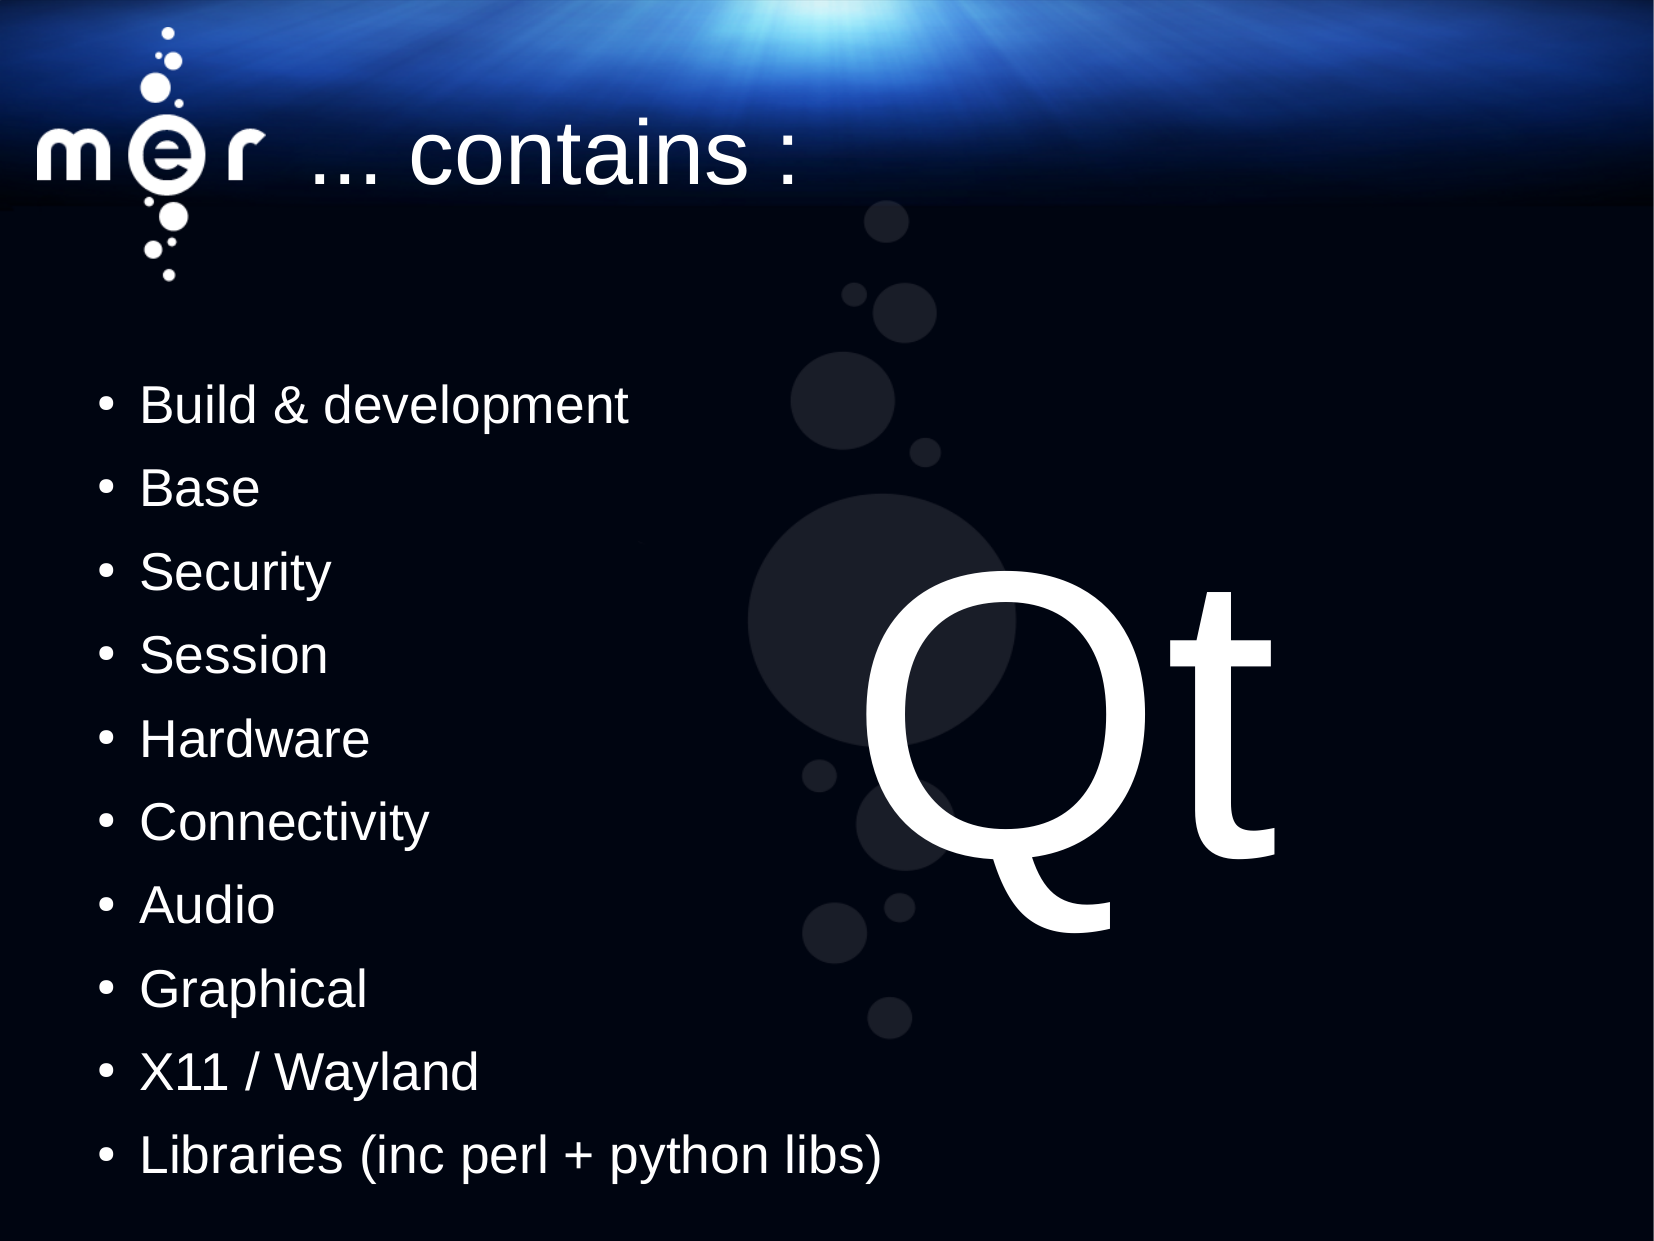

# ... contains :
Build & development
Base
Security
Session
Hardware
Connectivity
Audio
Graphical
X11 / Wayland
Libraries (inc perl + python libs)
Qt